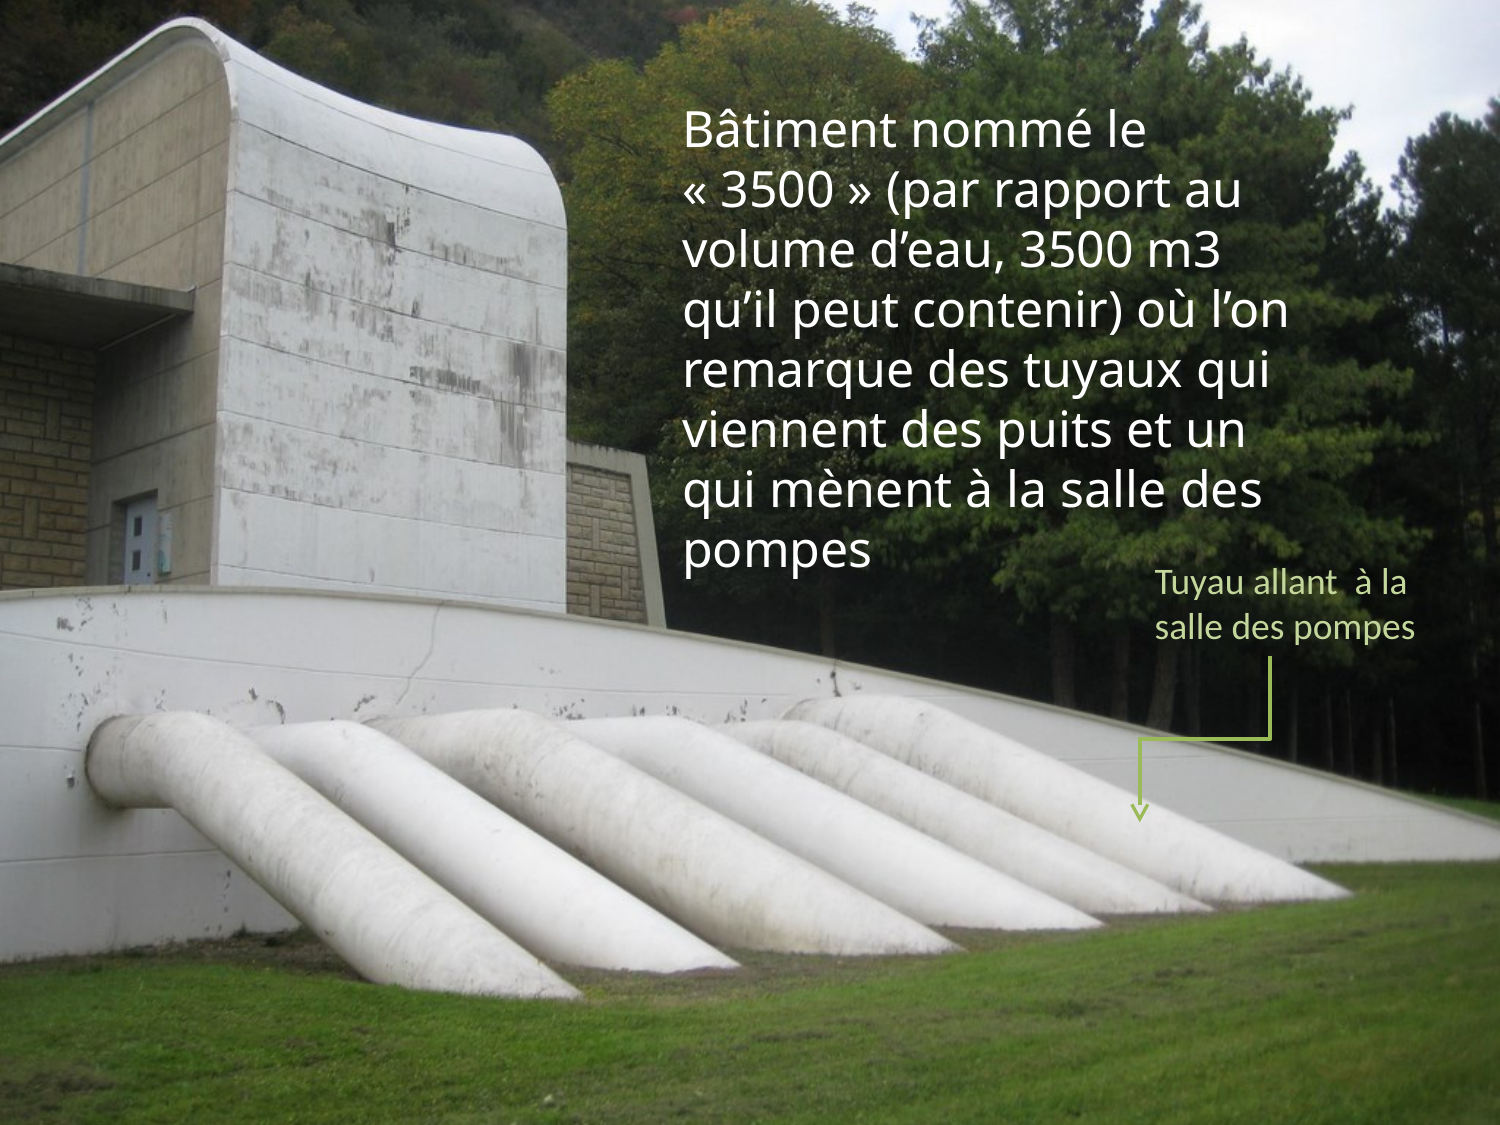

Bâtiment nommé le « 3500 » (par rapport au volume d’eau, 3500 m3 qu’il peut contenir) où l’on remarque des tuyaux qui viennent des puits et un qui mènent à la salle des pompes
Tuyau allant à la salle des pompes